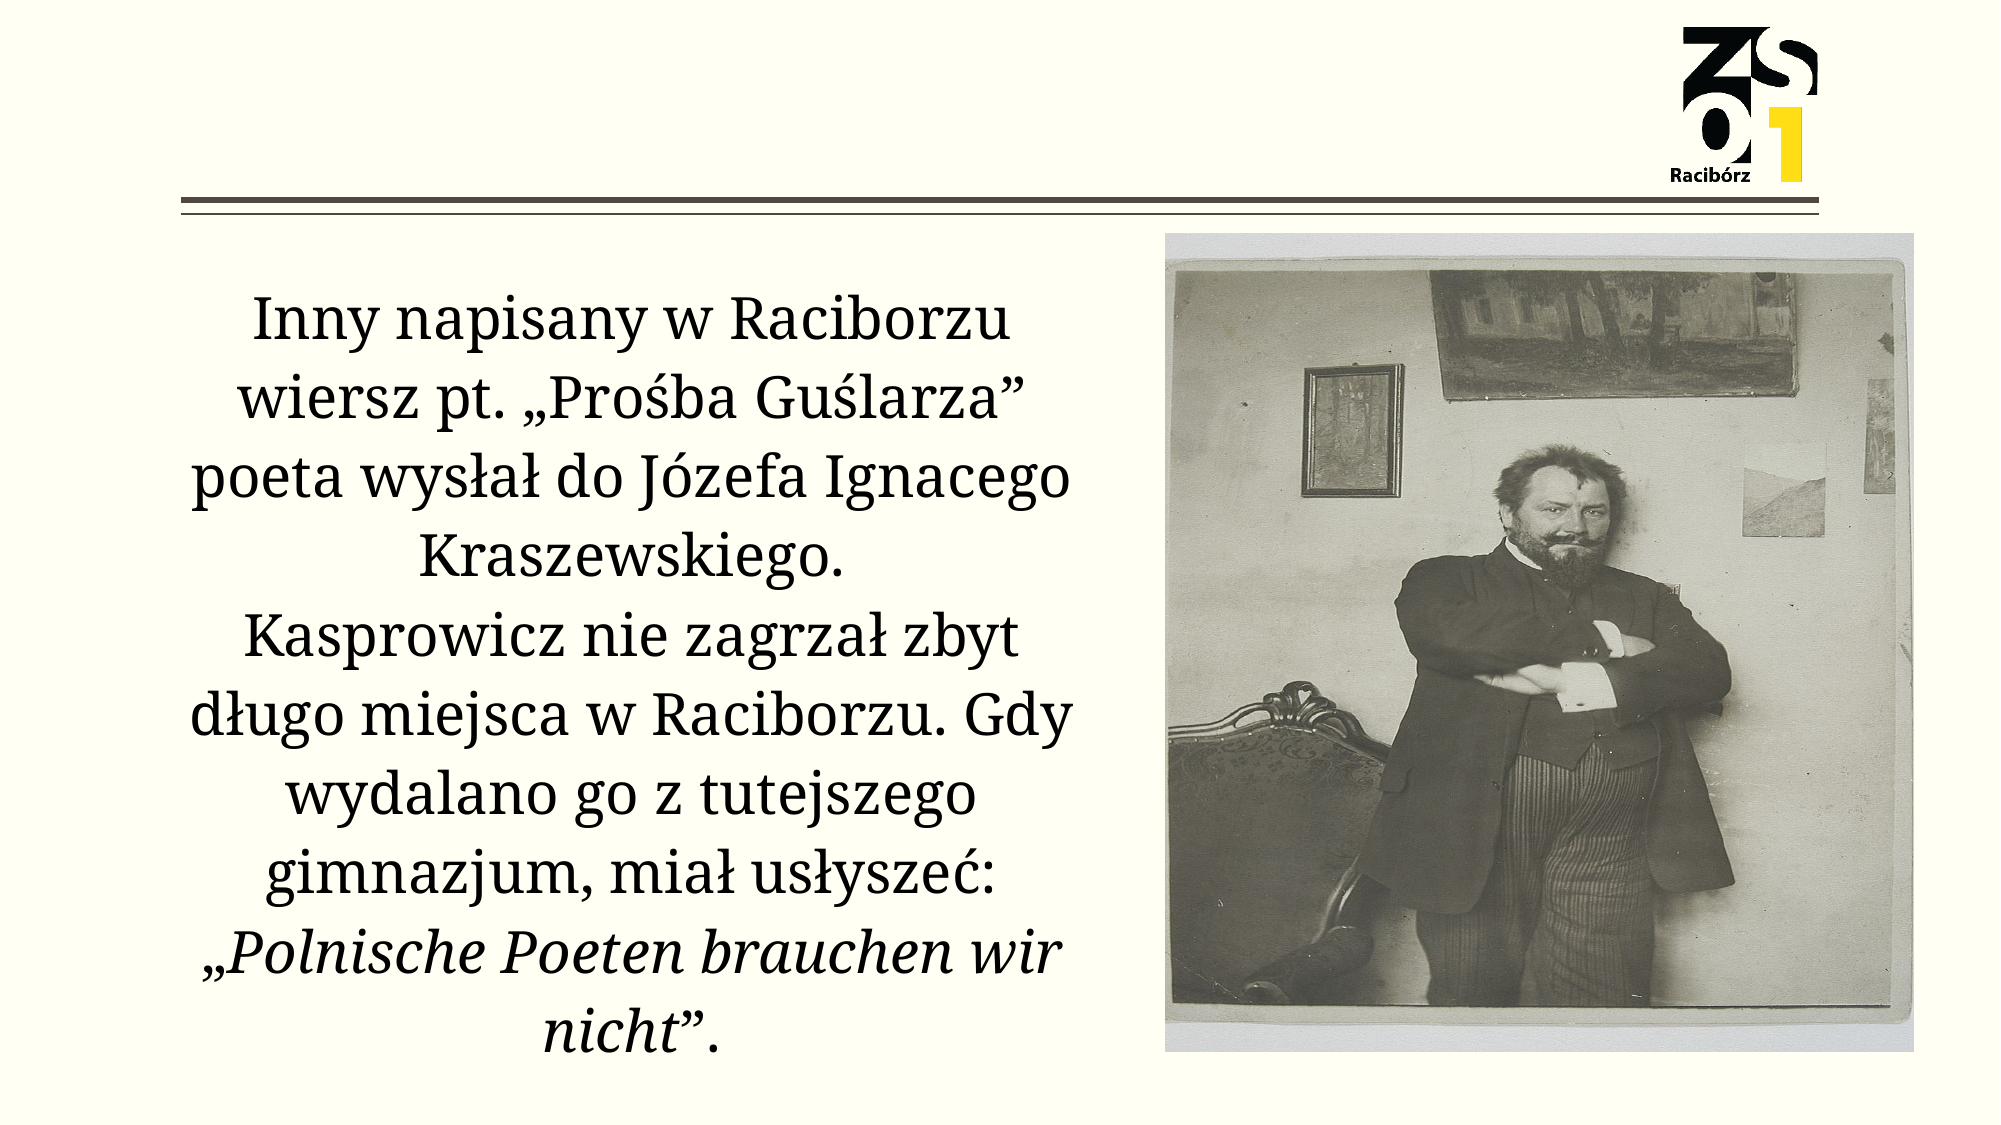

#
Inny napisany w Raciborzu wiersz pt. „Prośba Guślarza” poeta wysłał do Józefa Ignacego Kraszewskiego.
Kasprowicz nie zagrzał zbyt długo miejsca w Raciborzu. Gdy wydalano go z tutejszego
gimnazjum, miał usłyszeć: „Polnische Poeten brauchen wir nicht”.